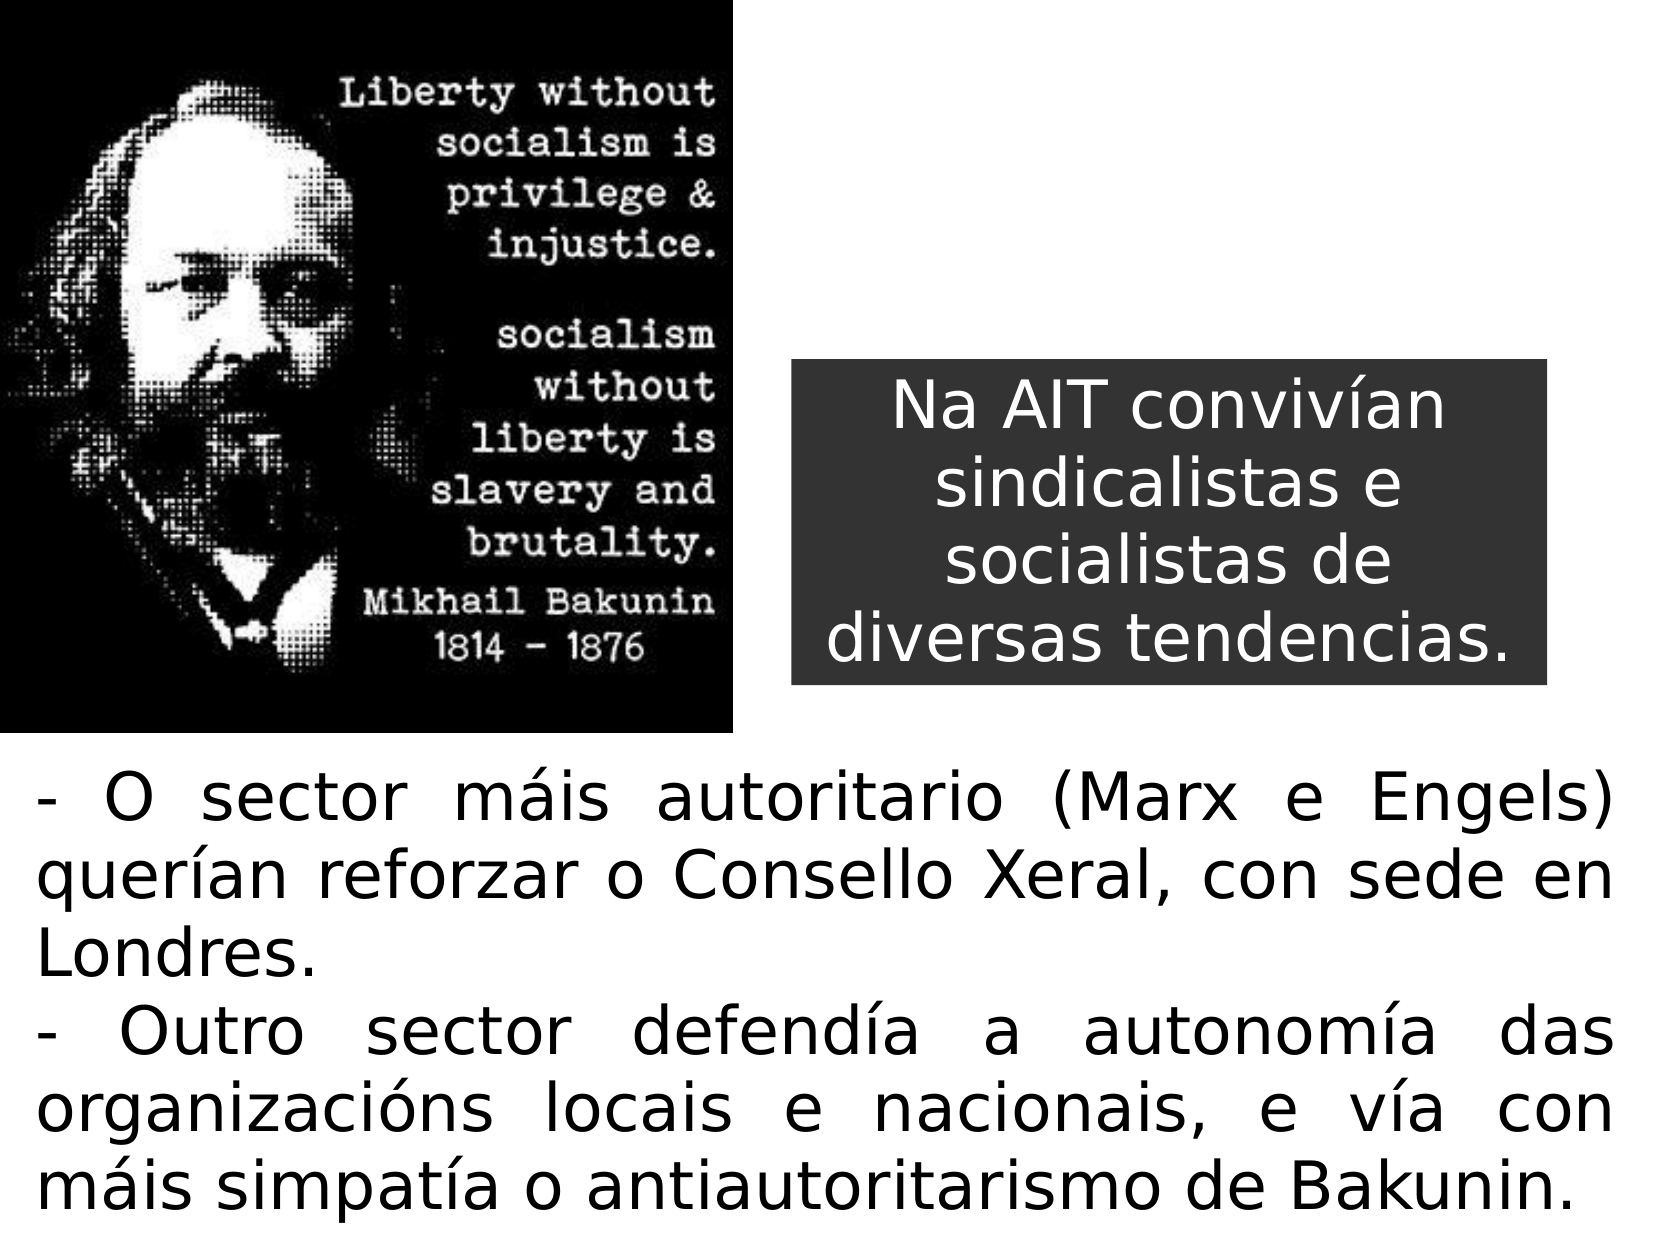

Na AIT convivían sindicalistas e socialistas de diversas tendencias.
- O sector máis autoritario (Marx e Engels) querían reforzar o Consello Xeral, con sede en Londres.
- Outro sector defendía a autonomía das organizacións locais e nacionais, e vía con máis simpatía o antiautoritarismo de Bakunin.